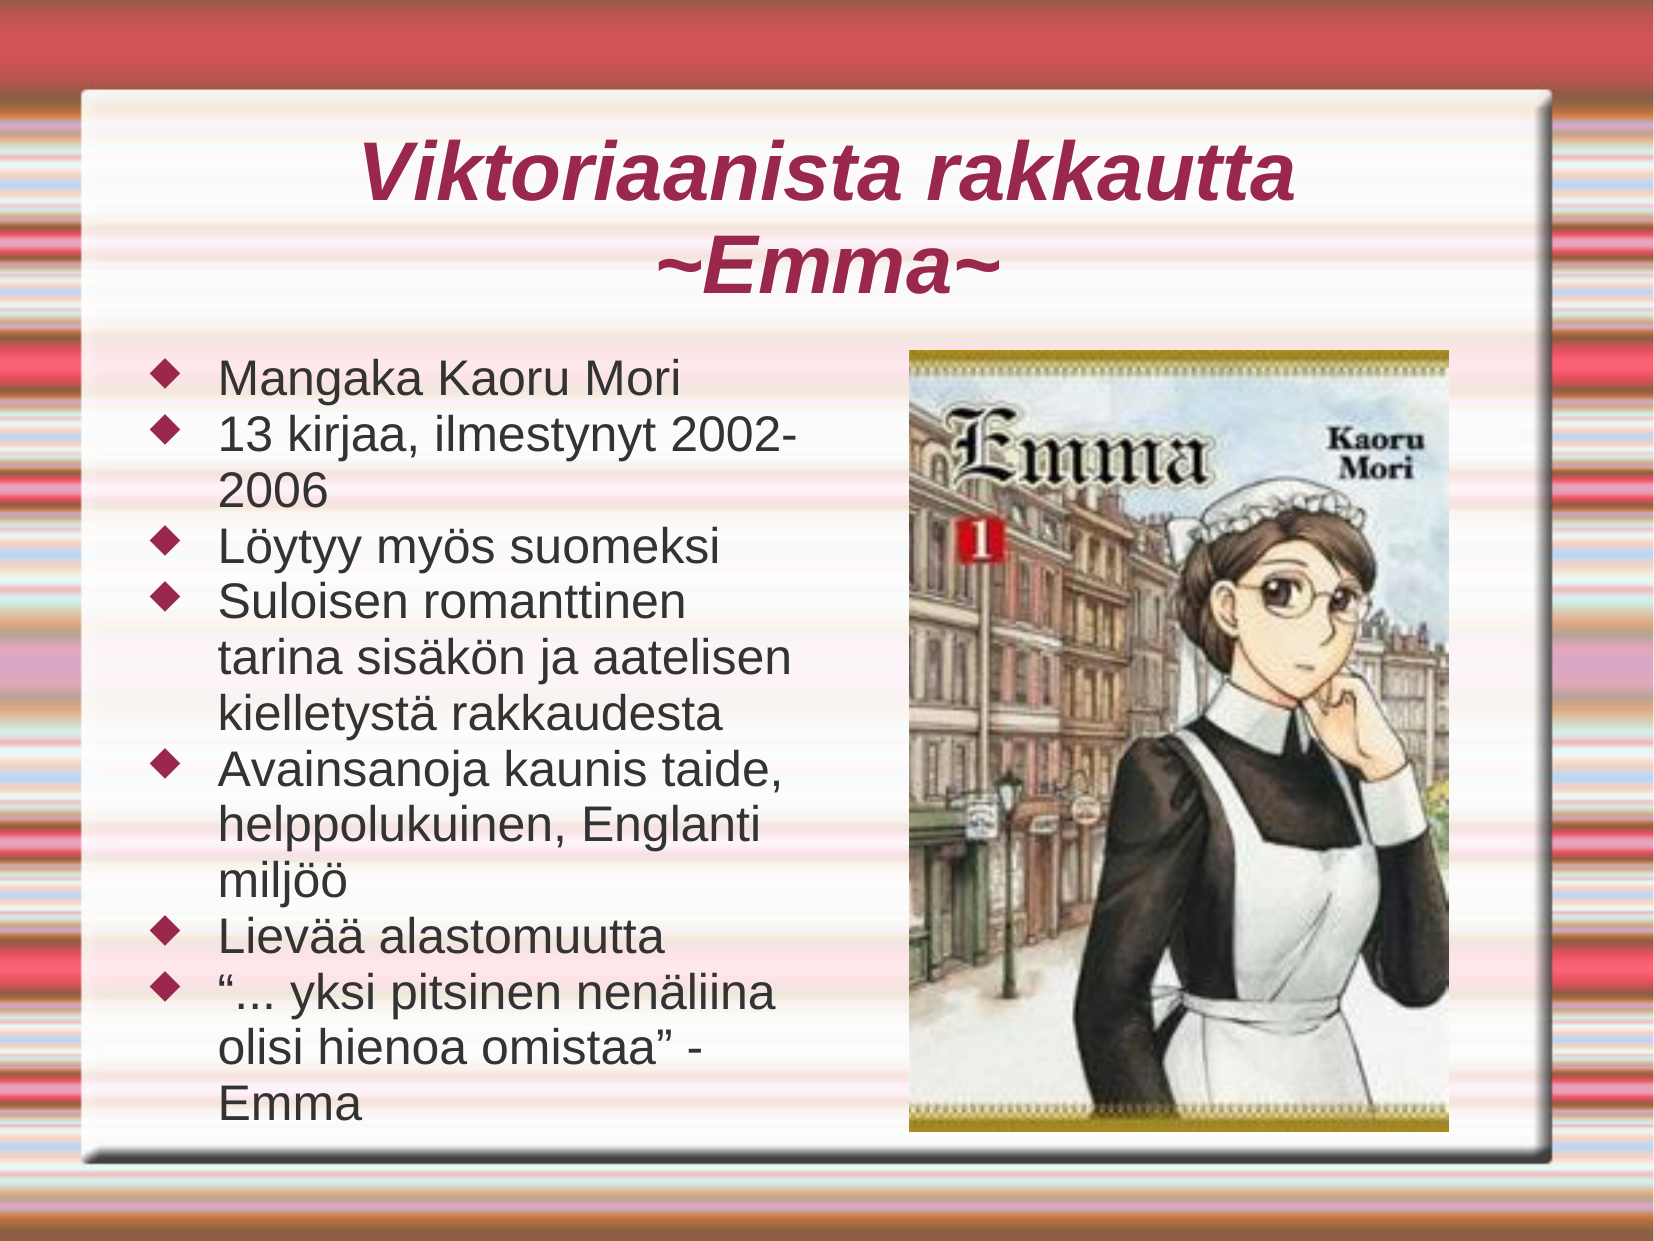

# Viktoriaanista rakkautta ~Emma~
Mangaka Kaoru Mori
13 kirjaa, ilmestynyt 2002-2006
Löytyy myös suomeksi
Suloisen romanttinen
tarina sisäkön ja aatelisen kielletystä rakkaudesta
Avainsanoja kaunis taide, helppolukuinen, Englanti miljöö
Lievää alastomuutta
“... yksi pitsinen nenäliina olisi hienoa omistaa” -Emma